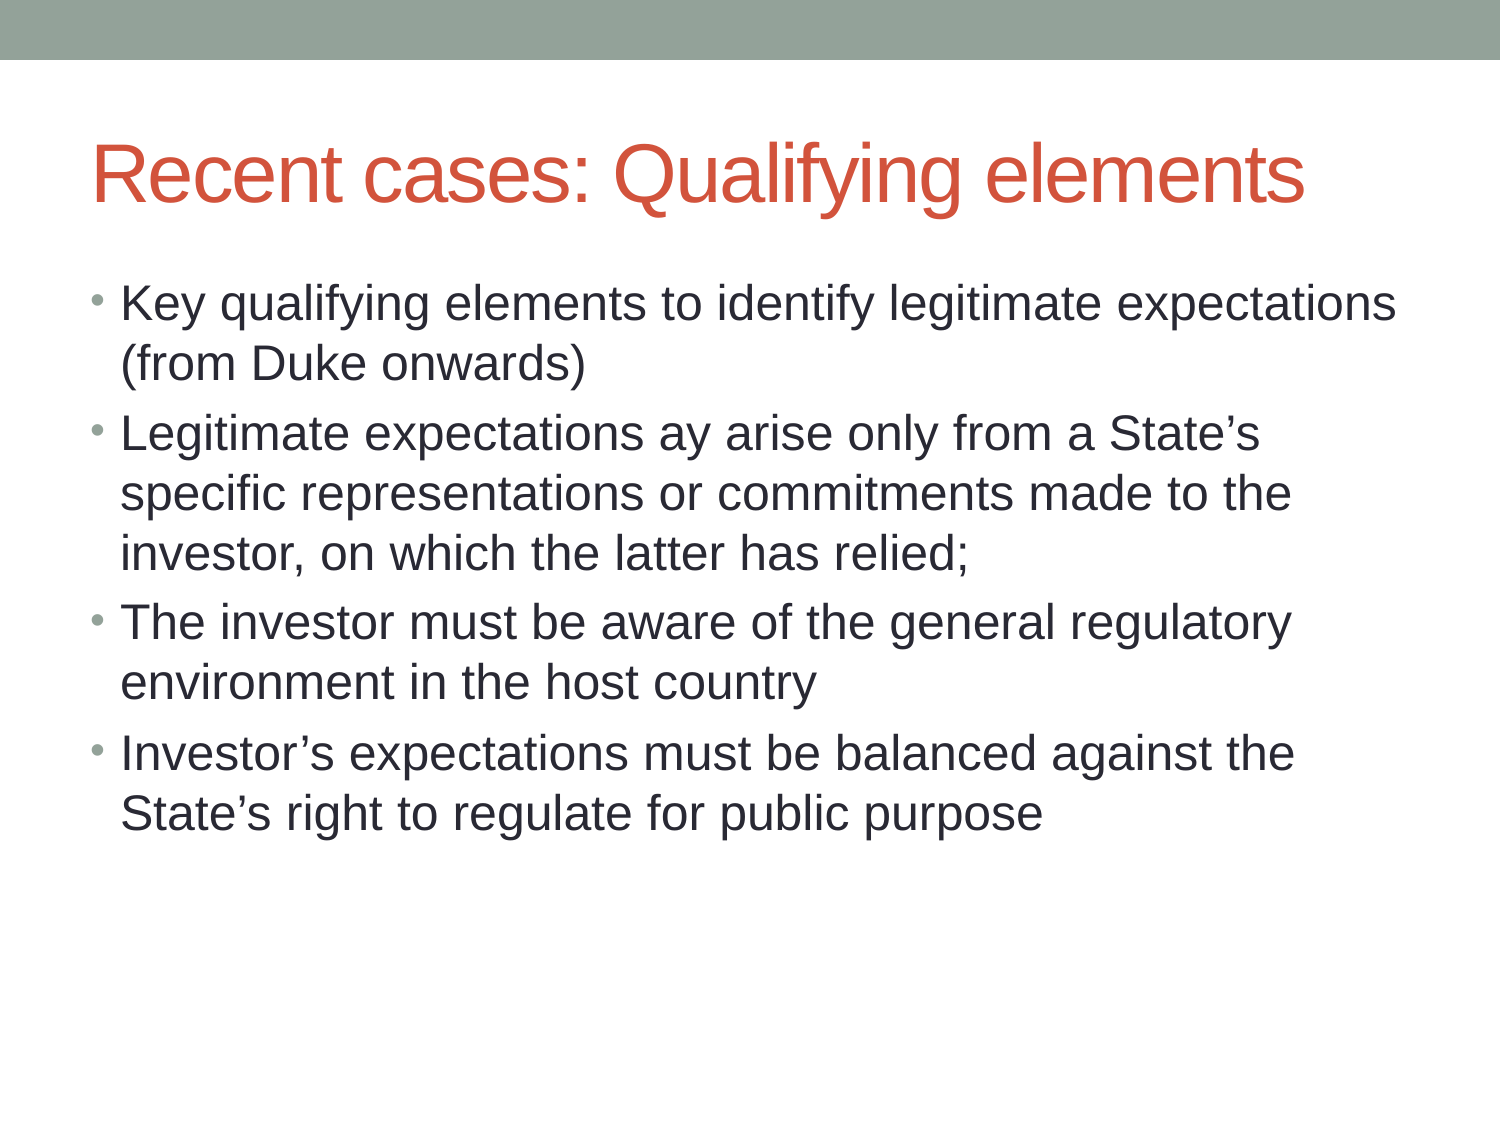

# Recent cases: Qualifying elements
Key qualifying elements to identify legitimate expectations (from Duke onwards)
Legitimate expectations ay arise only from a State’s specific representations or commitments made to the investor, on which the latter has relied;
The investor must be aware of the general regulatory environment in the host country
Investor’s expectations must be balanced against the State’s right to regulate for public purpose